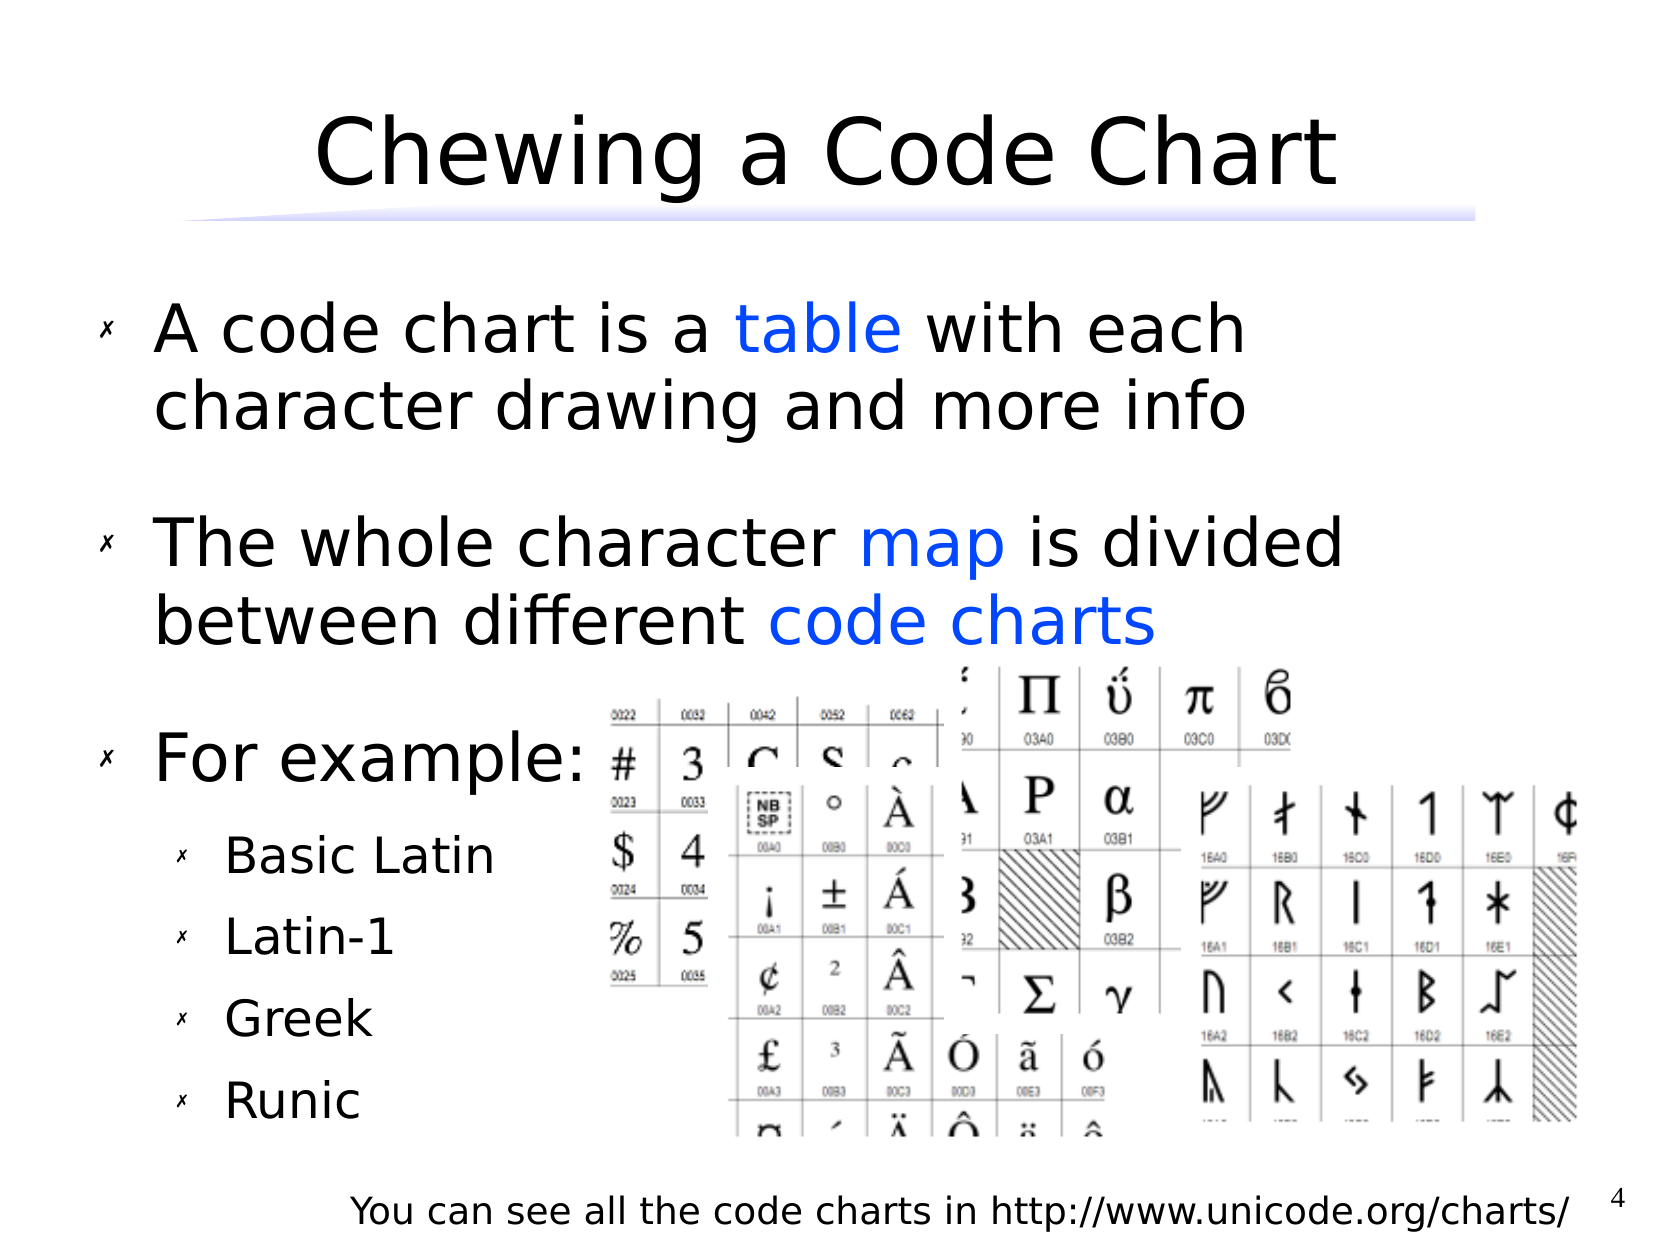

# Chewing a Code Chart
A code chart is a table with each character drawing and more info
The whole character map is divided between different code charts
For example:
Basic Latin
Latin-1
Greek
Runic
You can see all the code charts in http://www.unicode.org/charts/
4